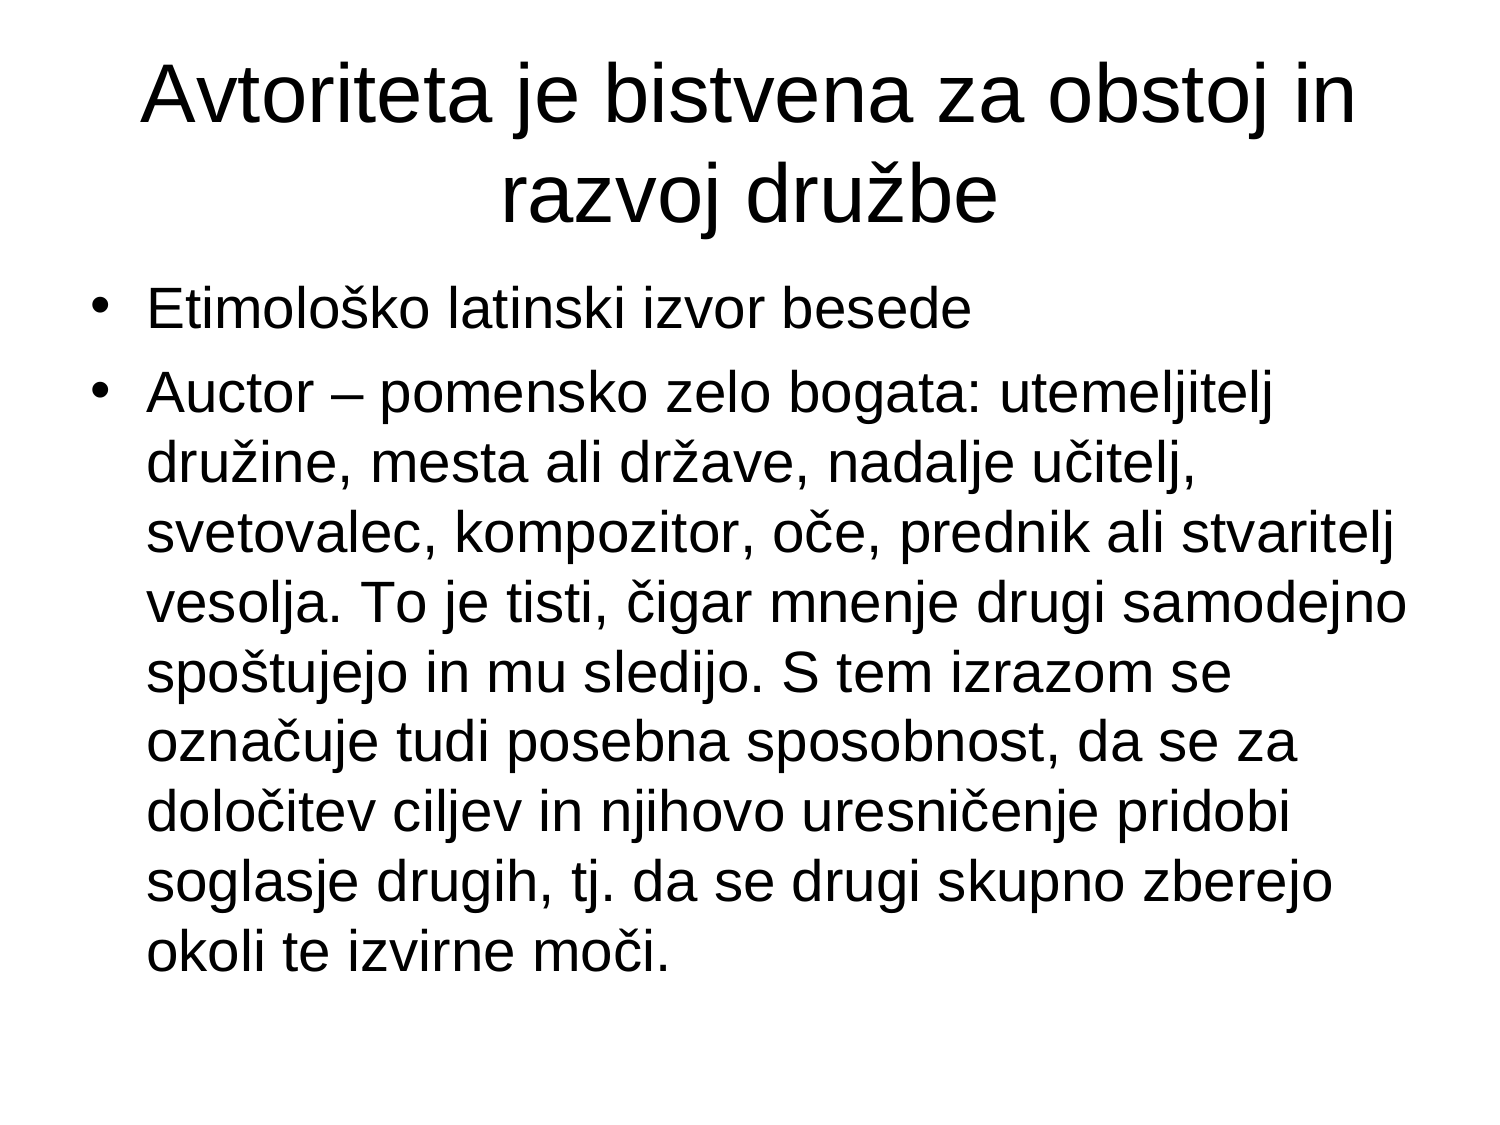

# Avtoriteta je bistvena za obstoj in razvoj družbe
Etimološko latinski izvor besede
Auctor – pomensko zelo bogata: utemeljitelj družine, mesta ali države, nadalje učitelj, svetovalec, kompozitor, oče, prednik ali stvaritelj vesolja. To je tisti, čigar mnenje drugi samodejno spoštujejo in mu sledijo. S tem izrazom se označuje tudi posebna sposobnost, da se za določitev ciljev in njihovo uresničenje pridobi soglasje drugih, tj. da se drugi skupno zberejo okoli te izvirne moči.